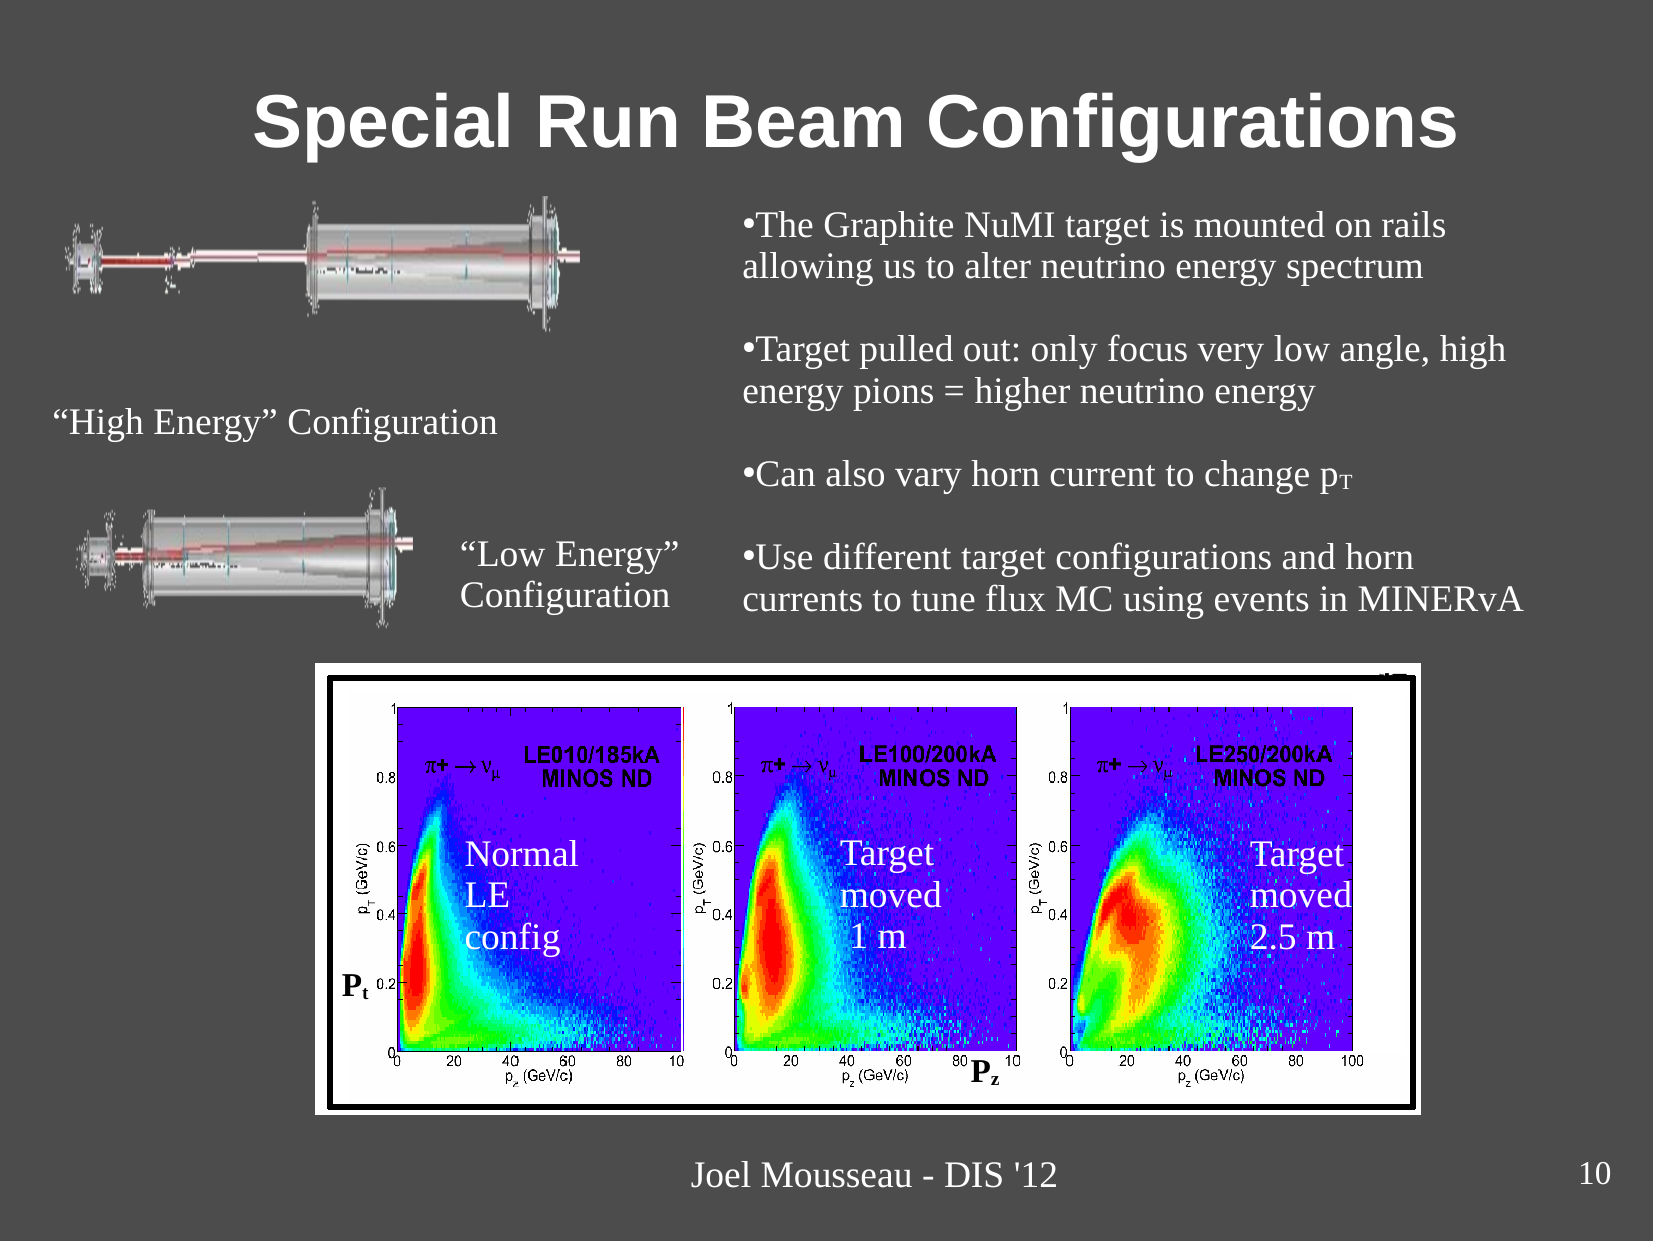

# Special Run Beam Configurations
The Graphite NuMI target is mounted on rails allowing us to alter neutrino energy spectrum
Target pulled out: only focus very low angle, high energy pions = higher neutrino energy
Can also vary horn current to change pT
Use different target configurations and horn currents to tune flux MC using events in MINERvA
“High Energy” Configuration
“Low Energy” Configuration
Target
moved
 1 m
Normal LE config
Target moved 2.5 m
Pt
Pz
Joel Mousseau - DIS '12
10